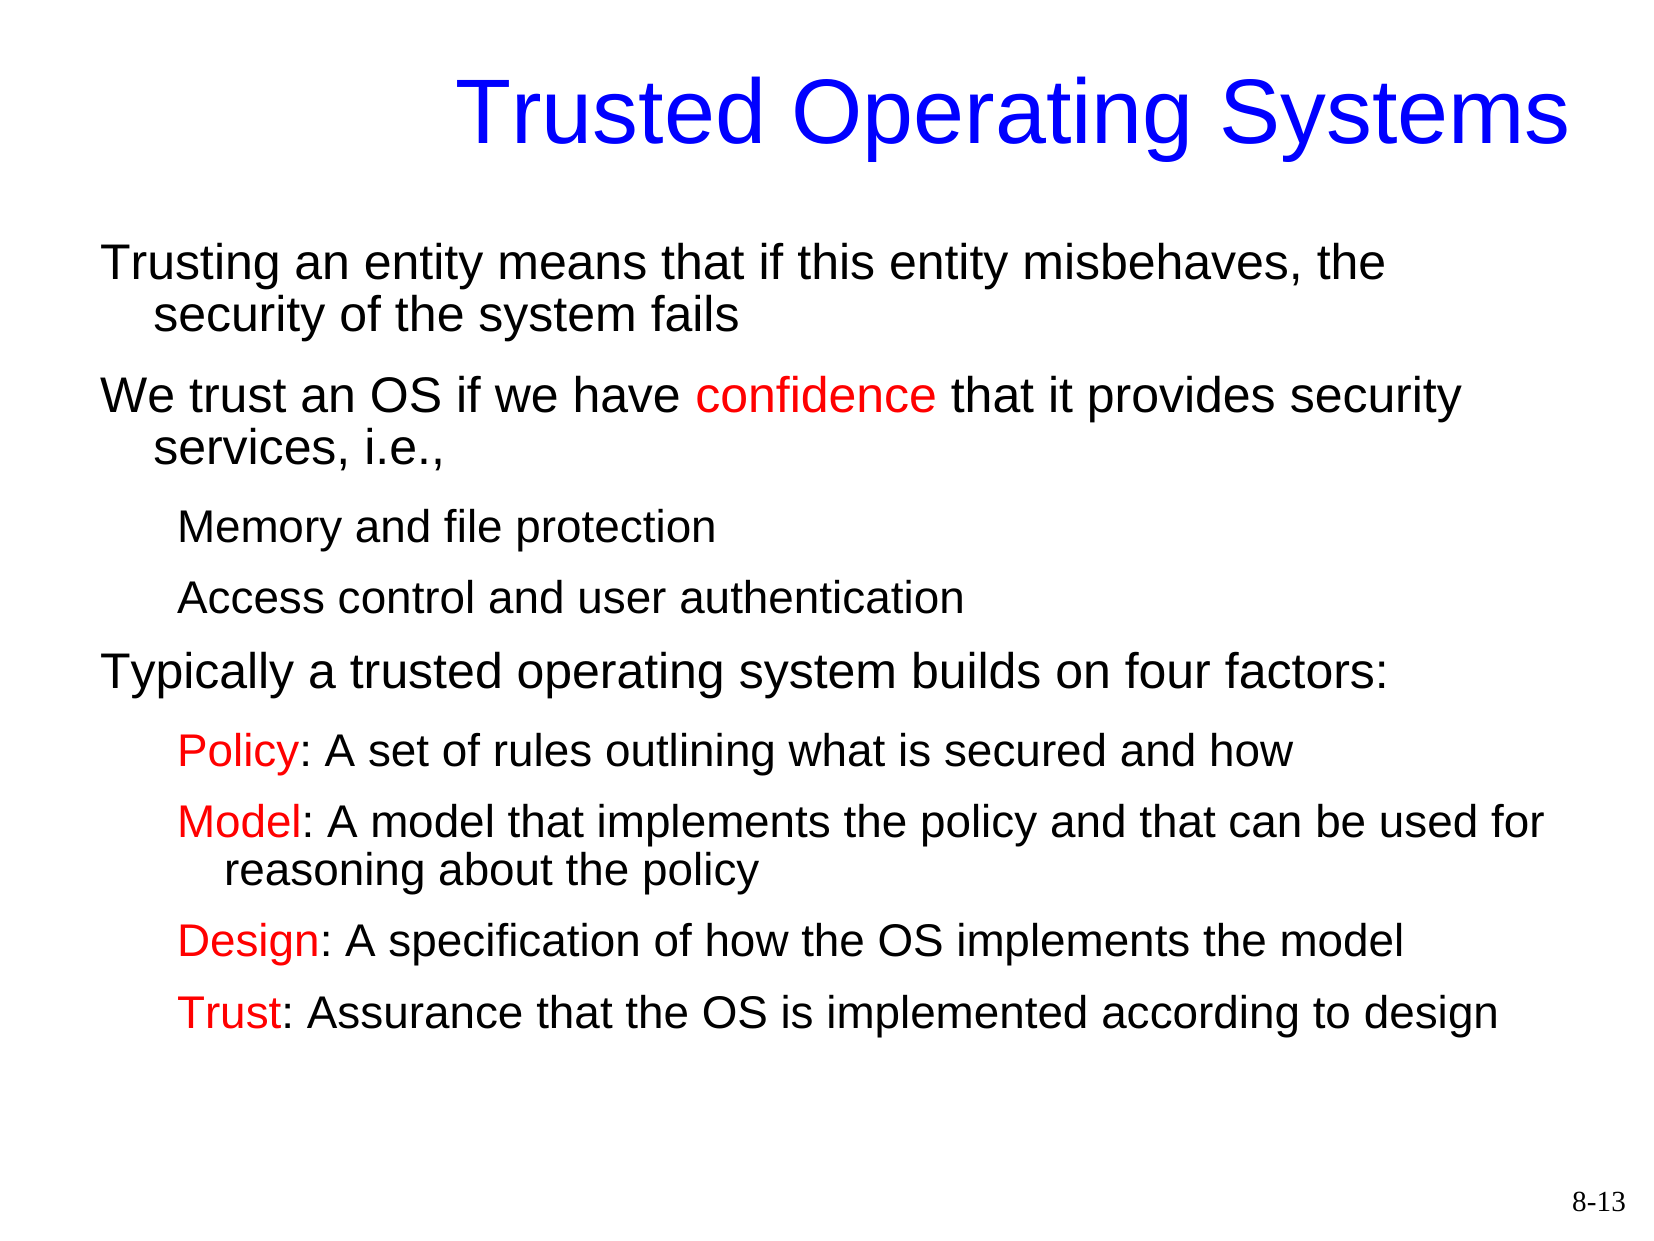

# Trusted Operating Systems
Trusting an entity means that if this entity misbehaves, the security of the system fails
We trust an OS if we have confidence that it provides security services, i.e.,
Memory and file protection
Access control and user authentication
Typically a trusted operating system builds on four factors:
Policy: A set of rules outlining what is secured and how
Model: A model that implements the policy and that can be used for reasoning about the policy
Design: A specification of how the OS implements the model
Trust: Assurance that the OS is implemented according to design